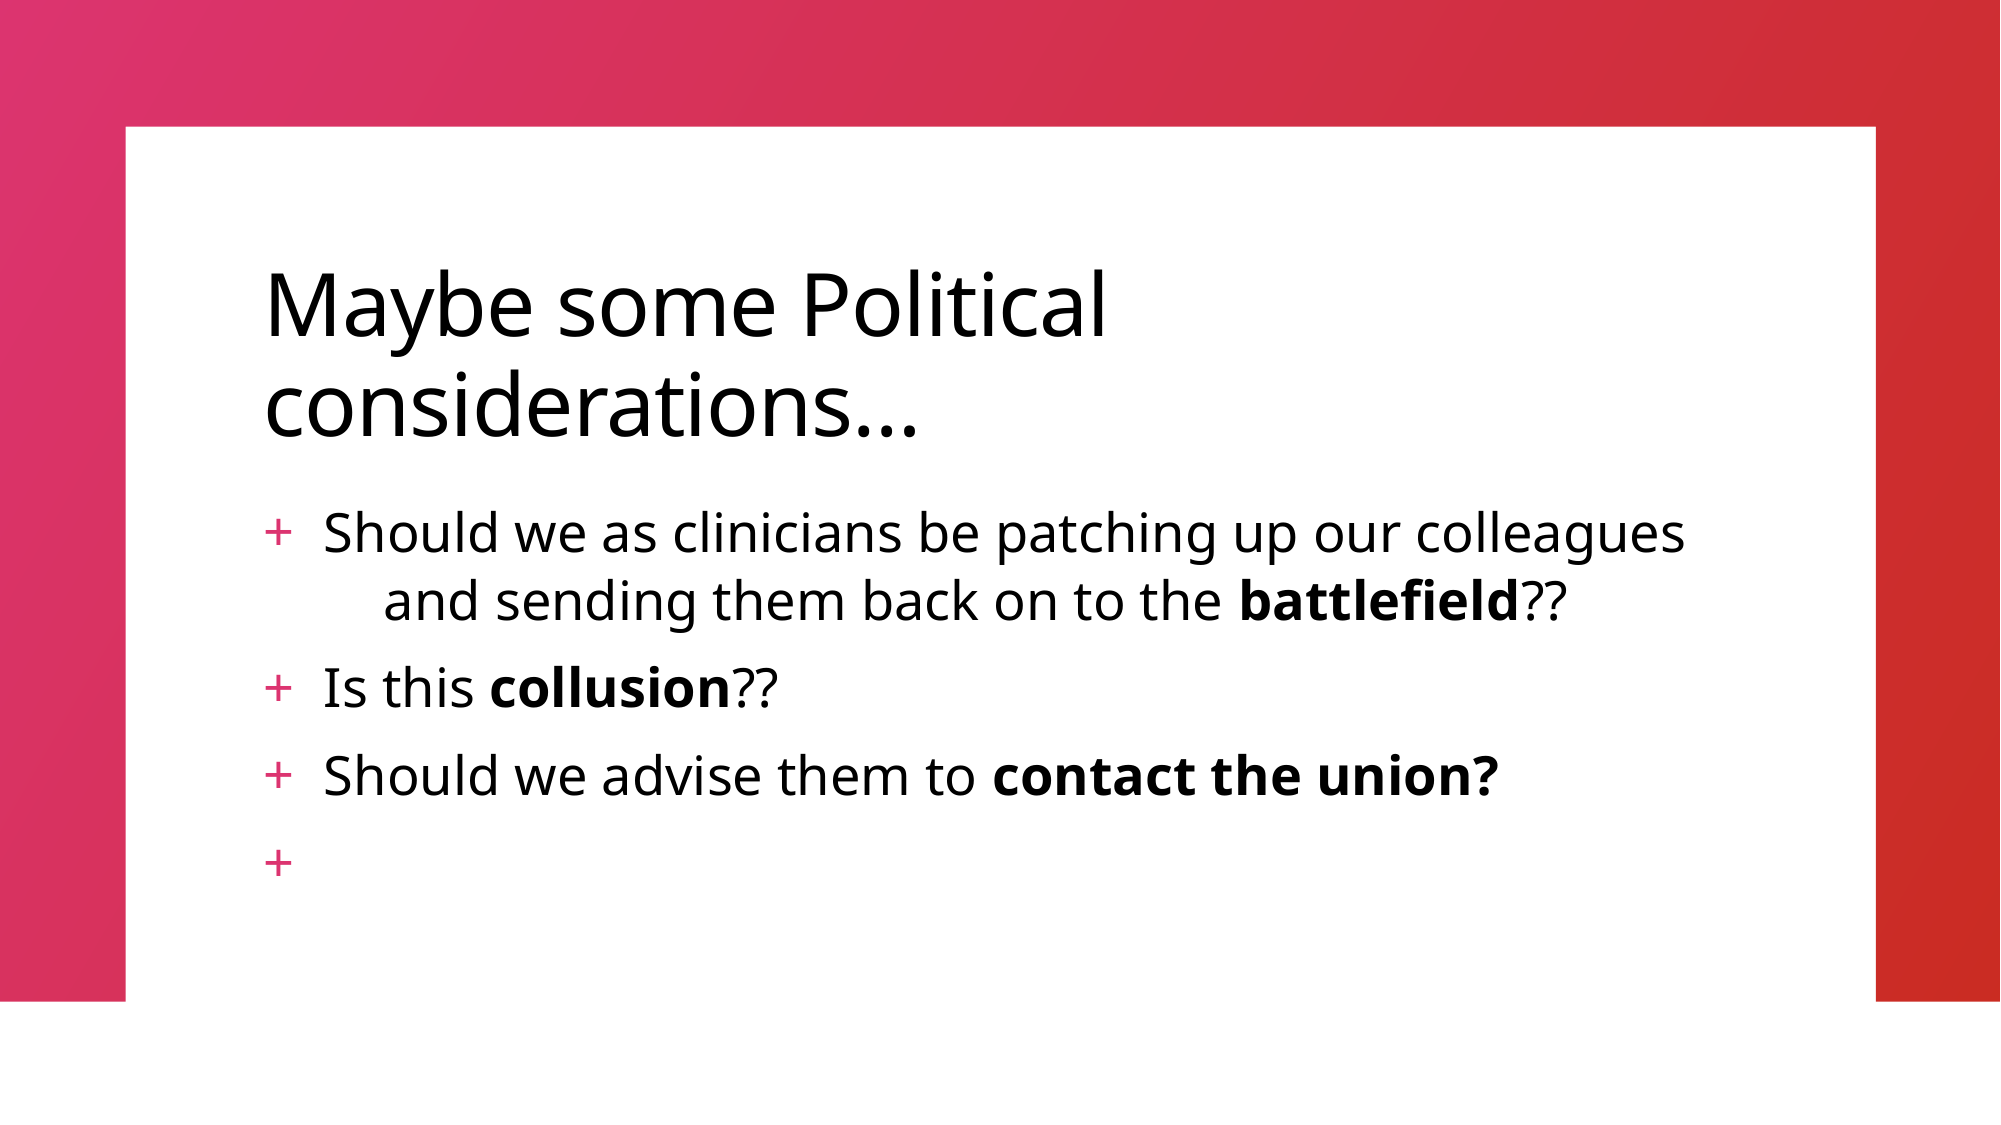

# Maybe some Political considerations…
Should we as clinicians be patching up our colleagues and sending them back on to the battlefield??
Is this collusion??
Should we advise them to contact the union?